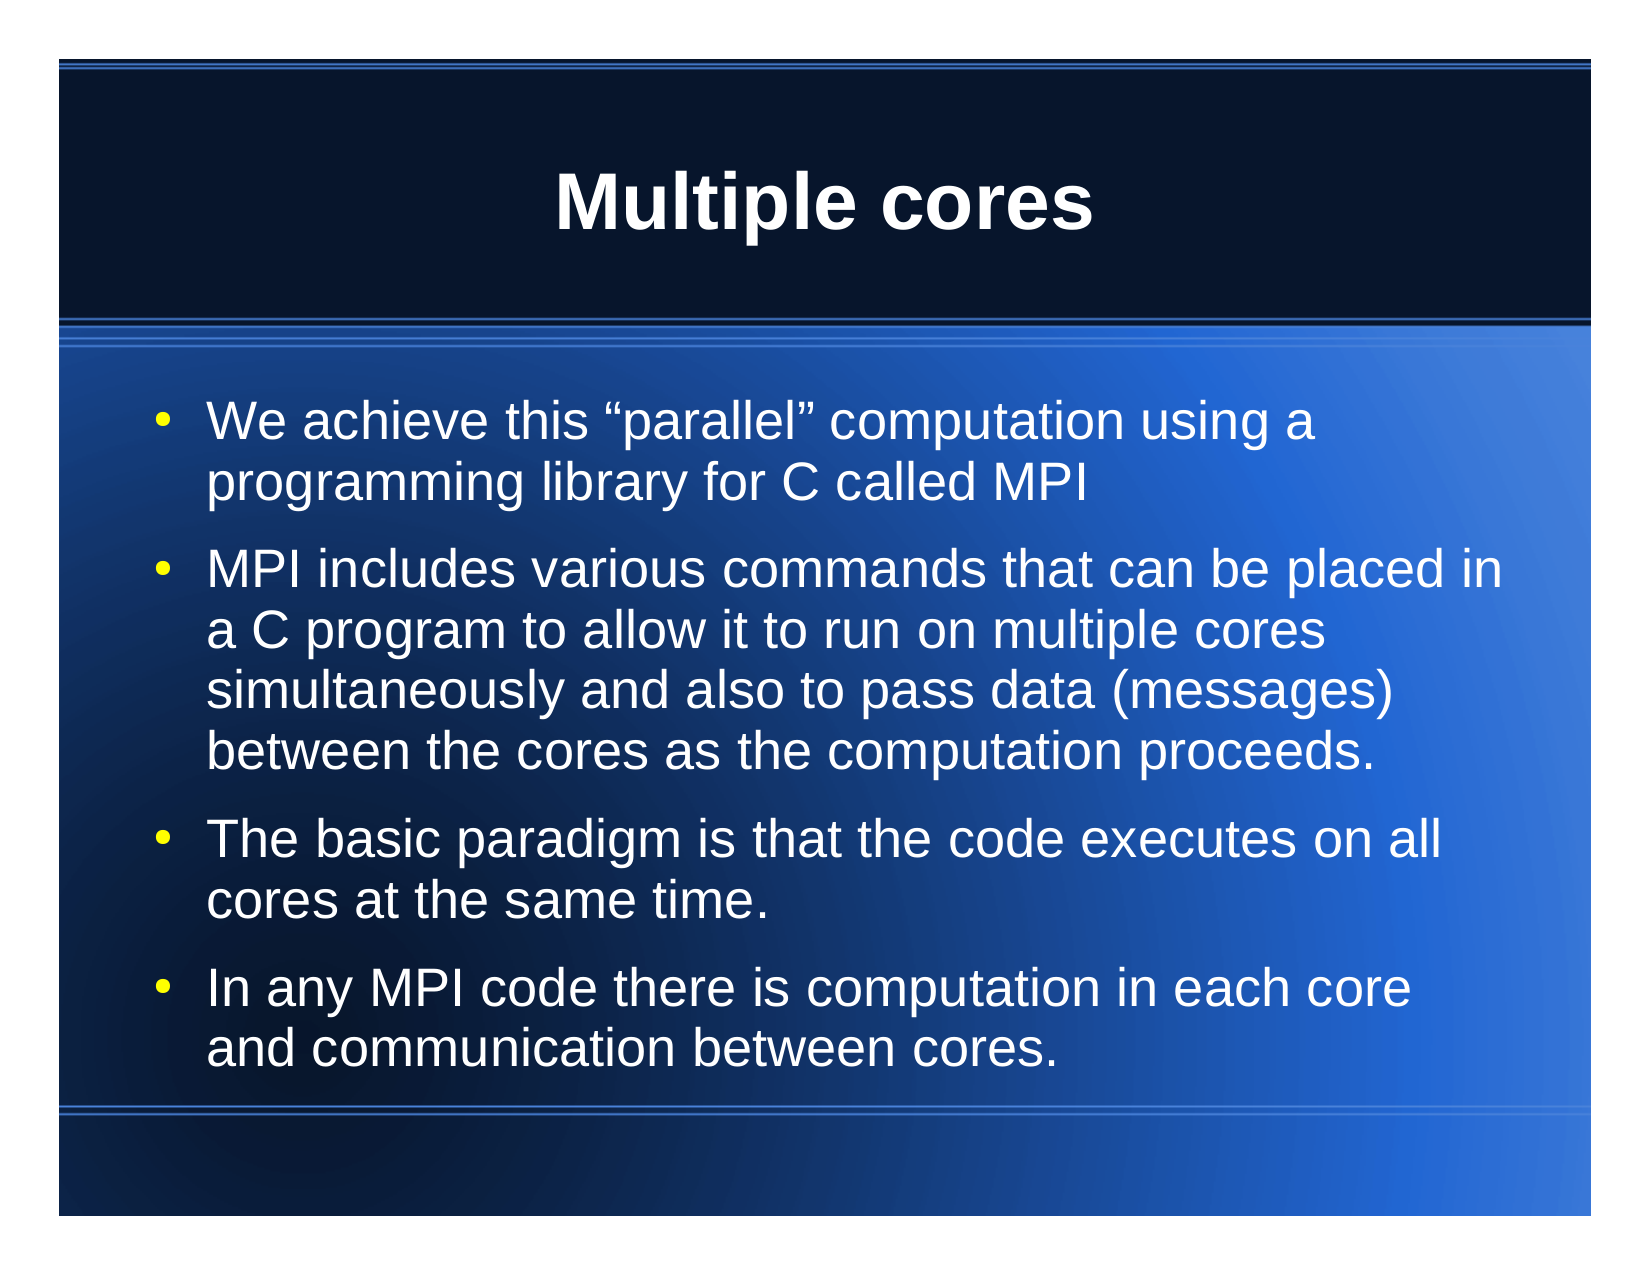

# Multiple cores
We achieve this “parallel” computation using a programming library for C called MPI
MPI includes various commands that can be placed in a C program to allow it to run on multiple cores simultaneously and also to pass data (messages) between the cores as the computation proceeds.
The basic paradigm is that the code executes on all cores at the same time.
In any MPI code there is computation in each core and communication between cores.